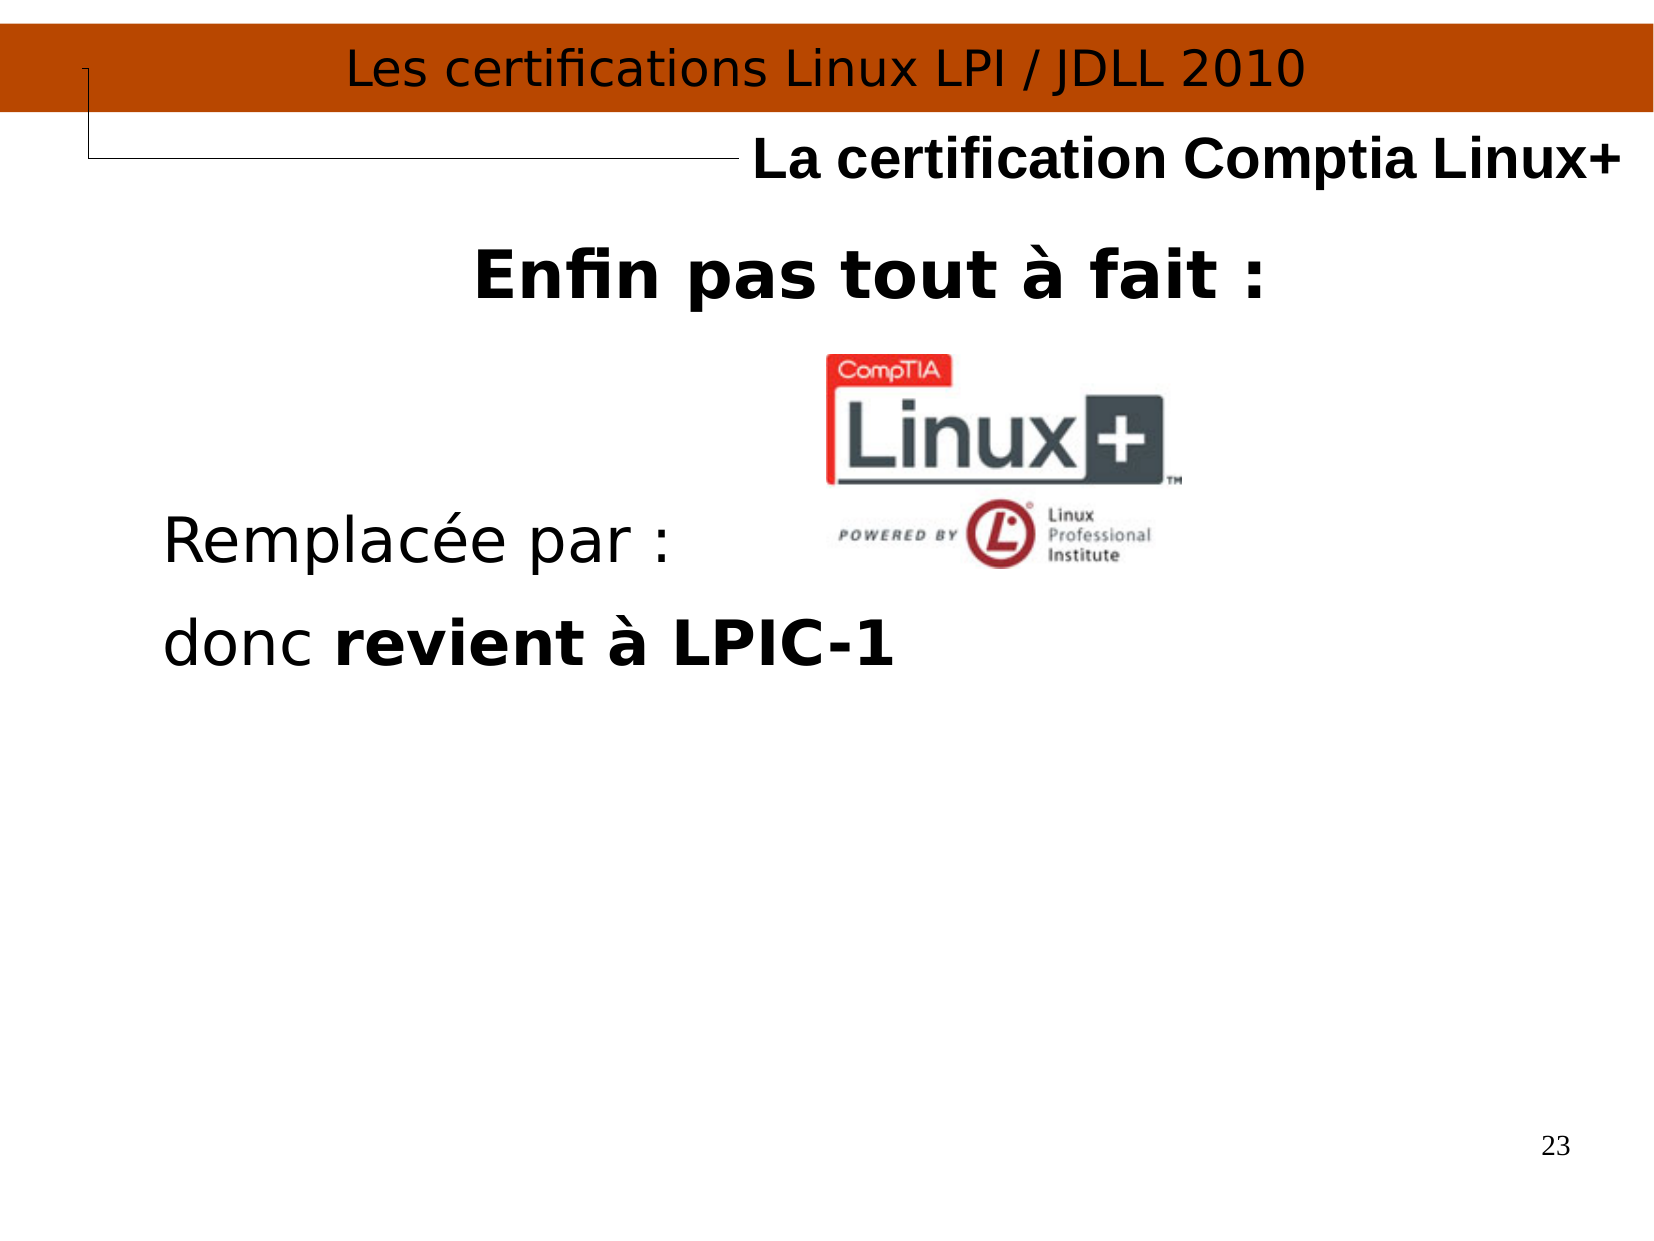

# Les certifications Linux LPI / JDLL 2010
La certification Comptia Linux+
Enfin pas tout à fait :
Remplacée par :
donc revient à LPIC-1
23